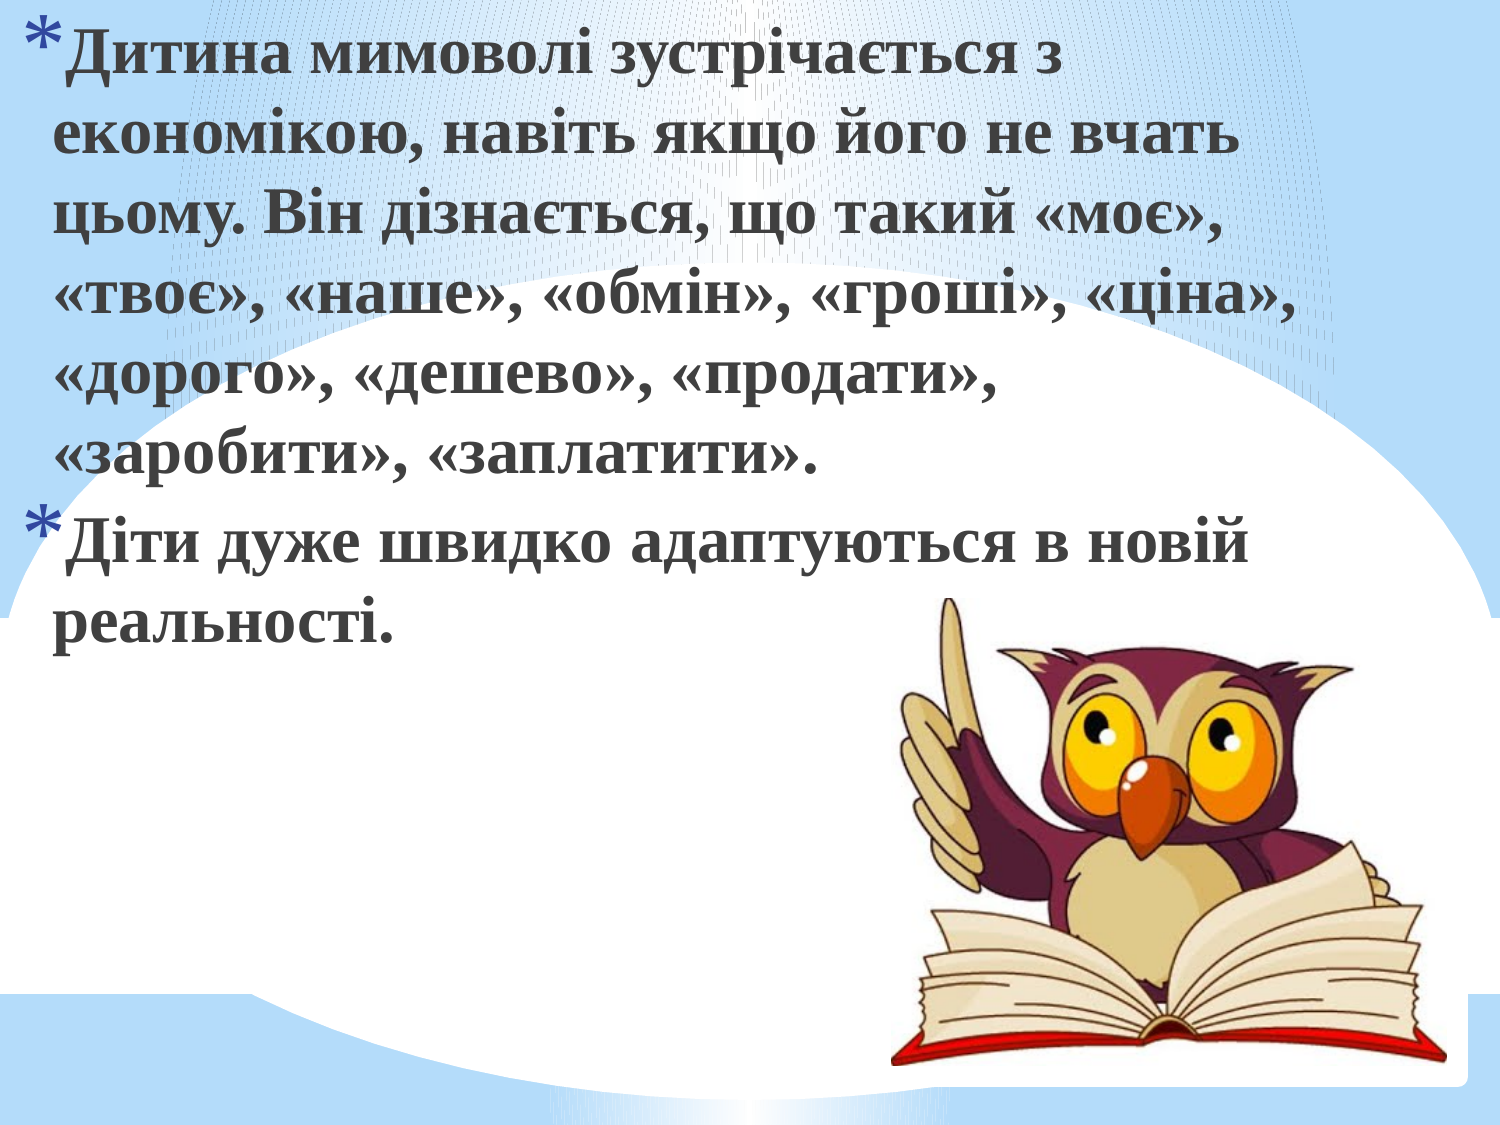

# Дитина мимоволі зустрічається з економікою, навіть якщо його не вчать цьому. Він дізнається, що такий «моє», «твоє», «наше», «обмін», «гроші», «ціна», «дорого», «дешево», «продати», «заробити», «заплатити».
Діти дуже швидко адаптуються в новій реальності.